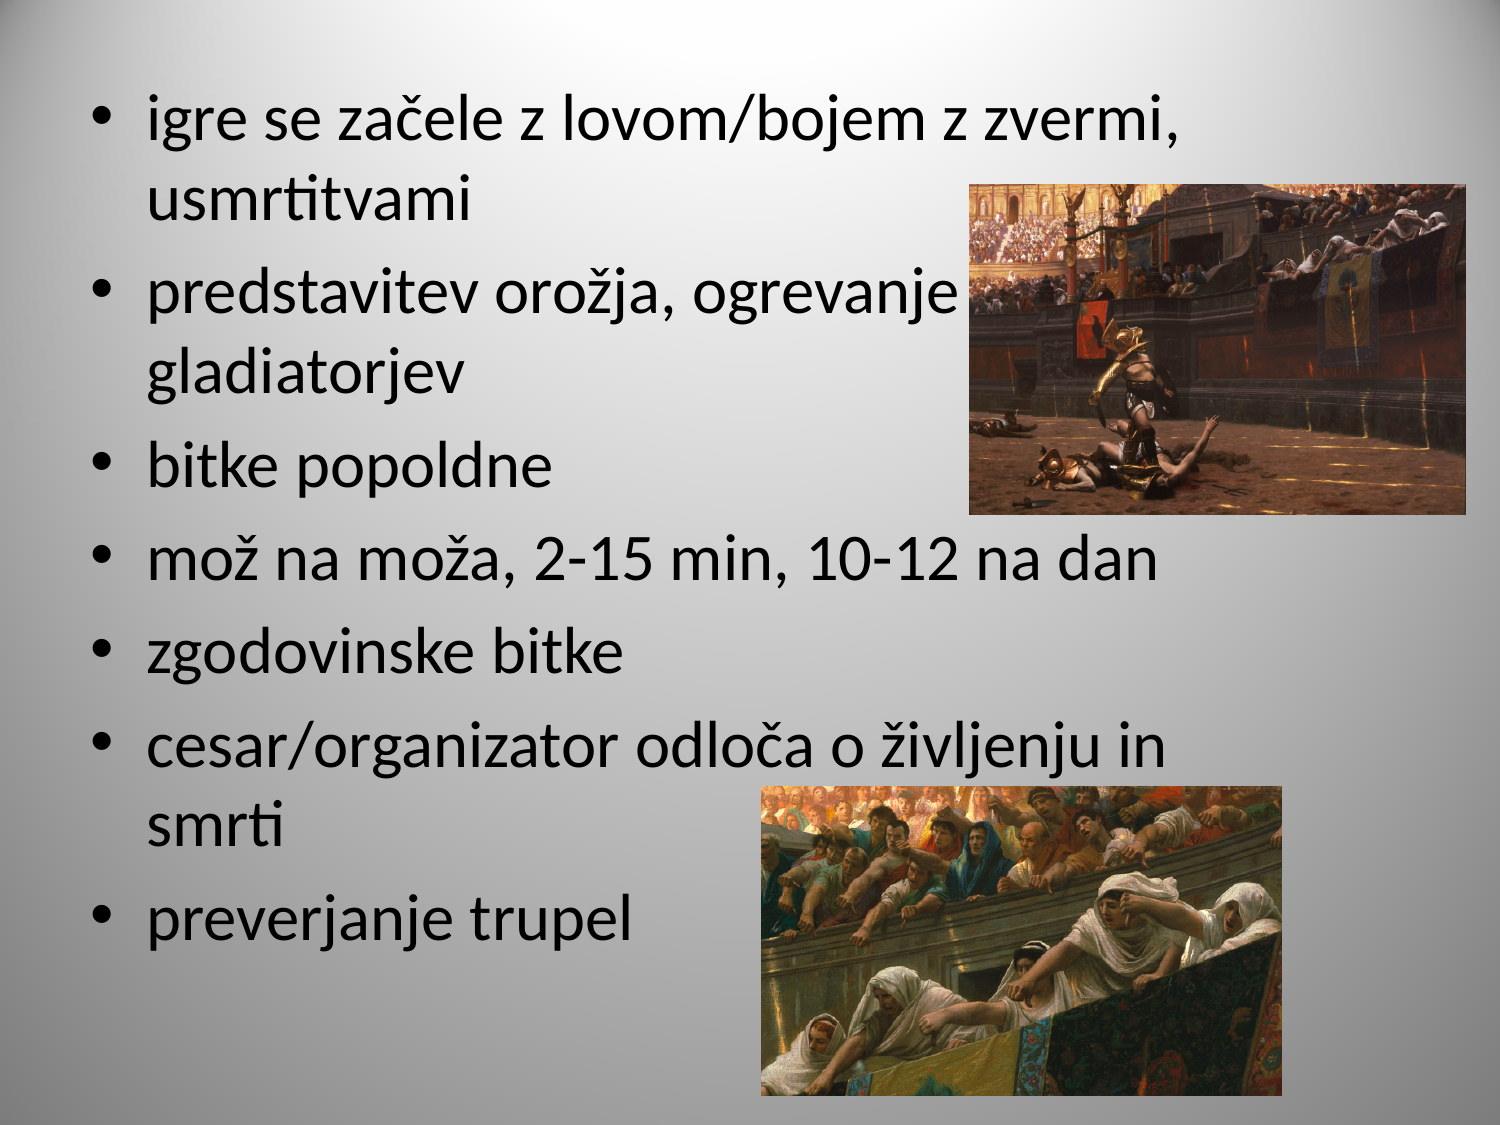

# igre se začele z lovom/bojem z zvermi, usmrtitvami
predstavitev orožja, ogrevanje gladiatorjev
bitke popoldne
mož na moža, 2-15 min, 10-12 na dan
zgodovinske bitke
cesar/organizator odloča o življenju in smrti
preverjanje trupel